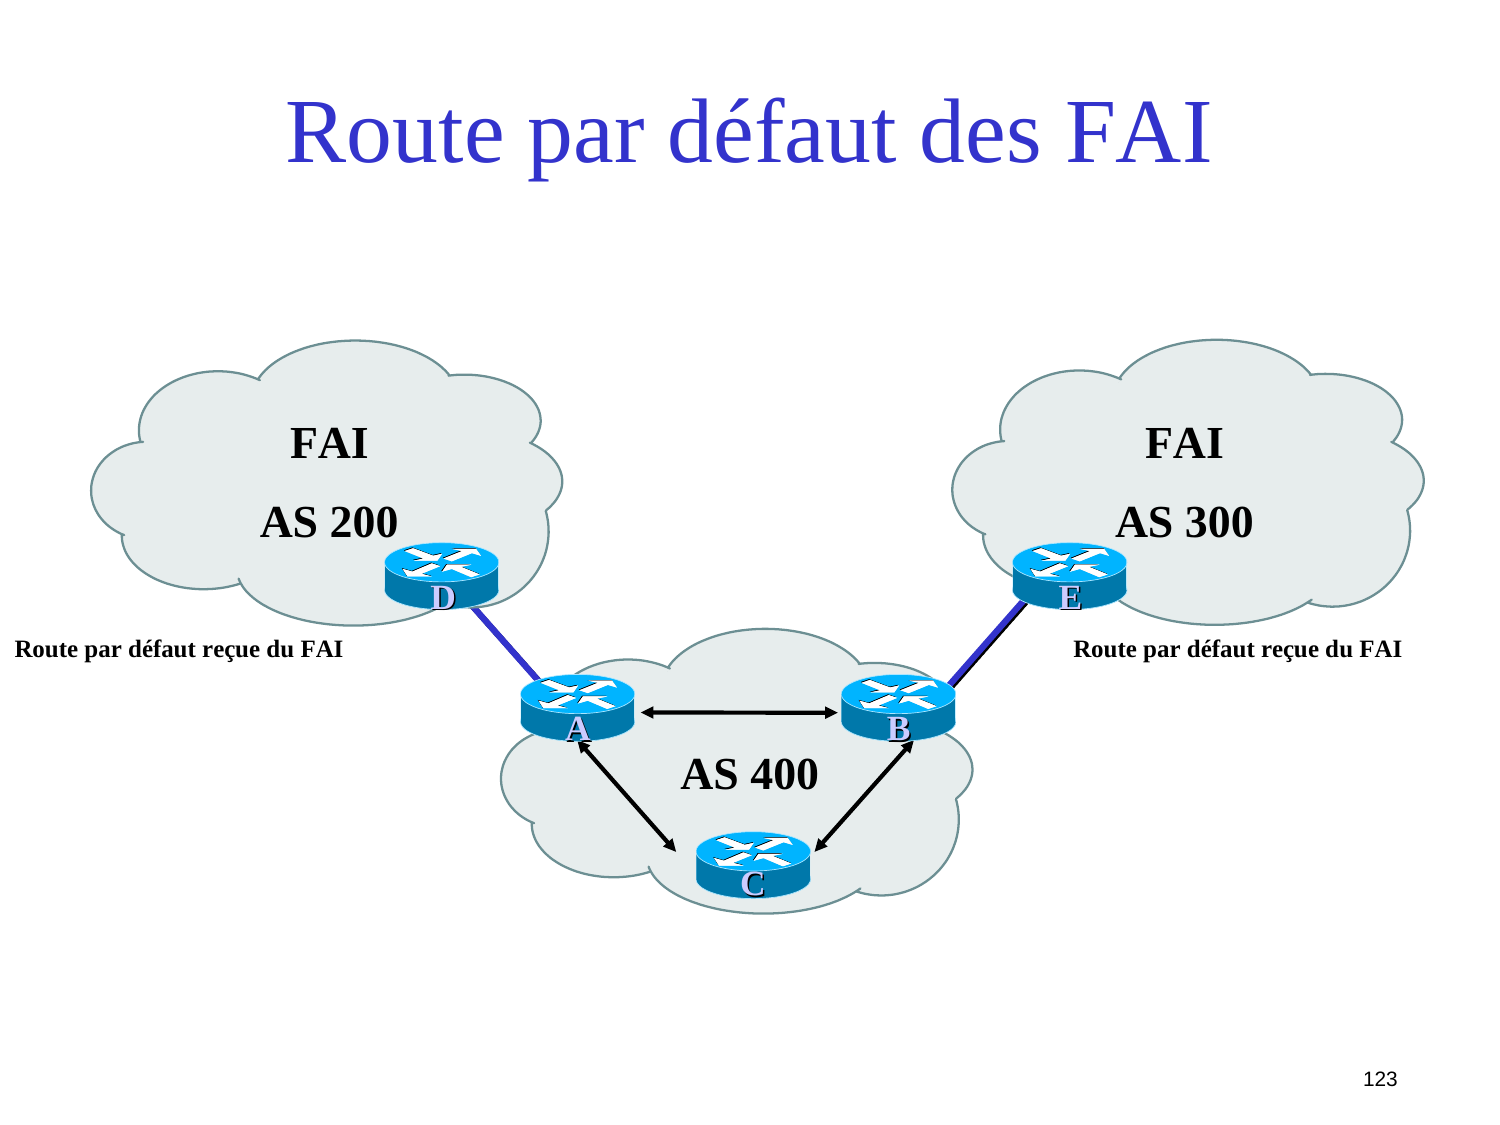

# Route par défaut des FAI
FAI
AS 200
FAI
AS 300
D
E
Route par défaut reçue du FAI
Route par défaut reçue du FAI
A
B
AS 400
C